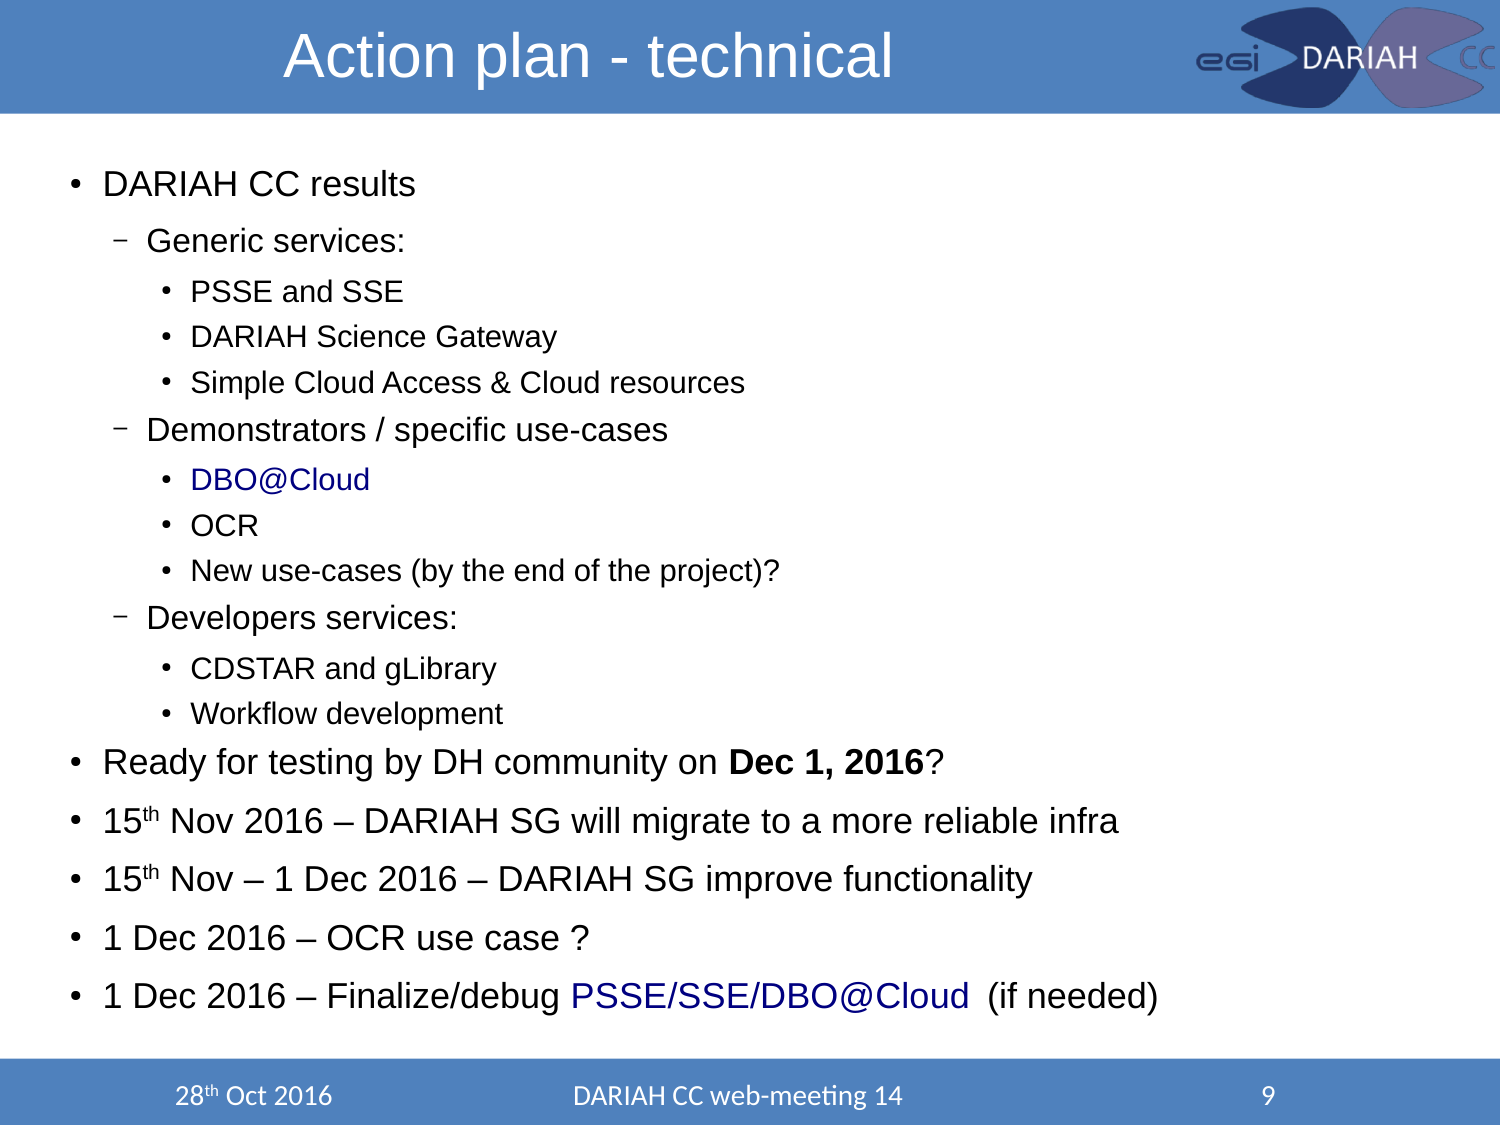

# Action plan - technical
DARIAH CC results
Generic services:
PSSE and SSE
DARIAH Science Gateway
Simple Cloud Access & Cloud resources
Demonstrators / specific use-cases
DBO@Cloud
OCR
New use-cases (by the end of the project)?
Developers services:
CDSTAR and gLibrary
Workflow development
Ready for testing by DH community on Dec 1, 2016?
15th Nov 2016 – DARIAH SG will migrate to a more reliable infra
15th Nov – 1 Dec 2016 – DARIAH SG improve functionality
1 Dec 2016 – OCR use case ?
1 Dec 2016 – Finalize/debug PSSE/SSE/DBO@Cloud (if needed)